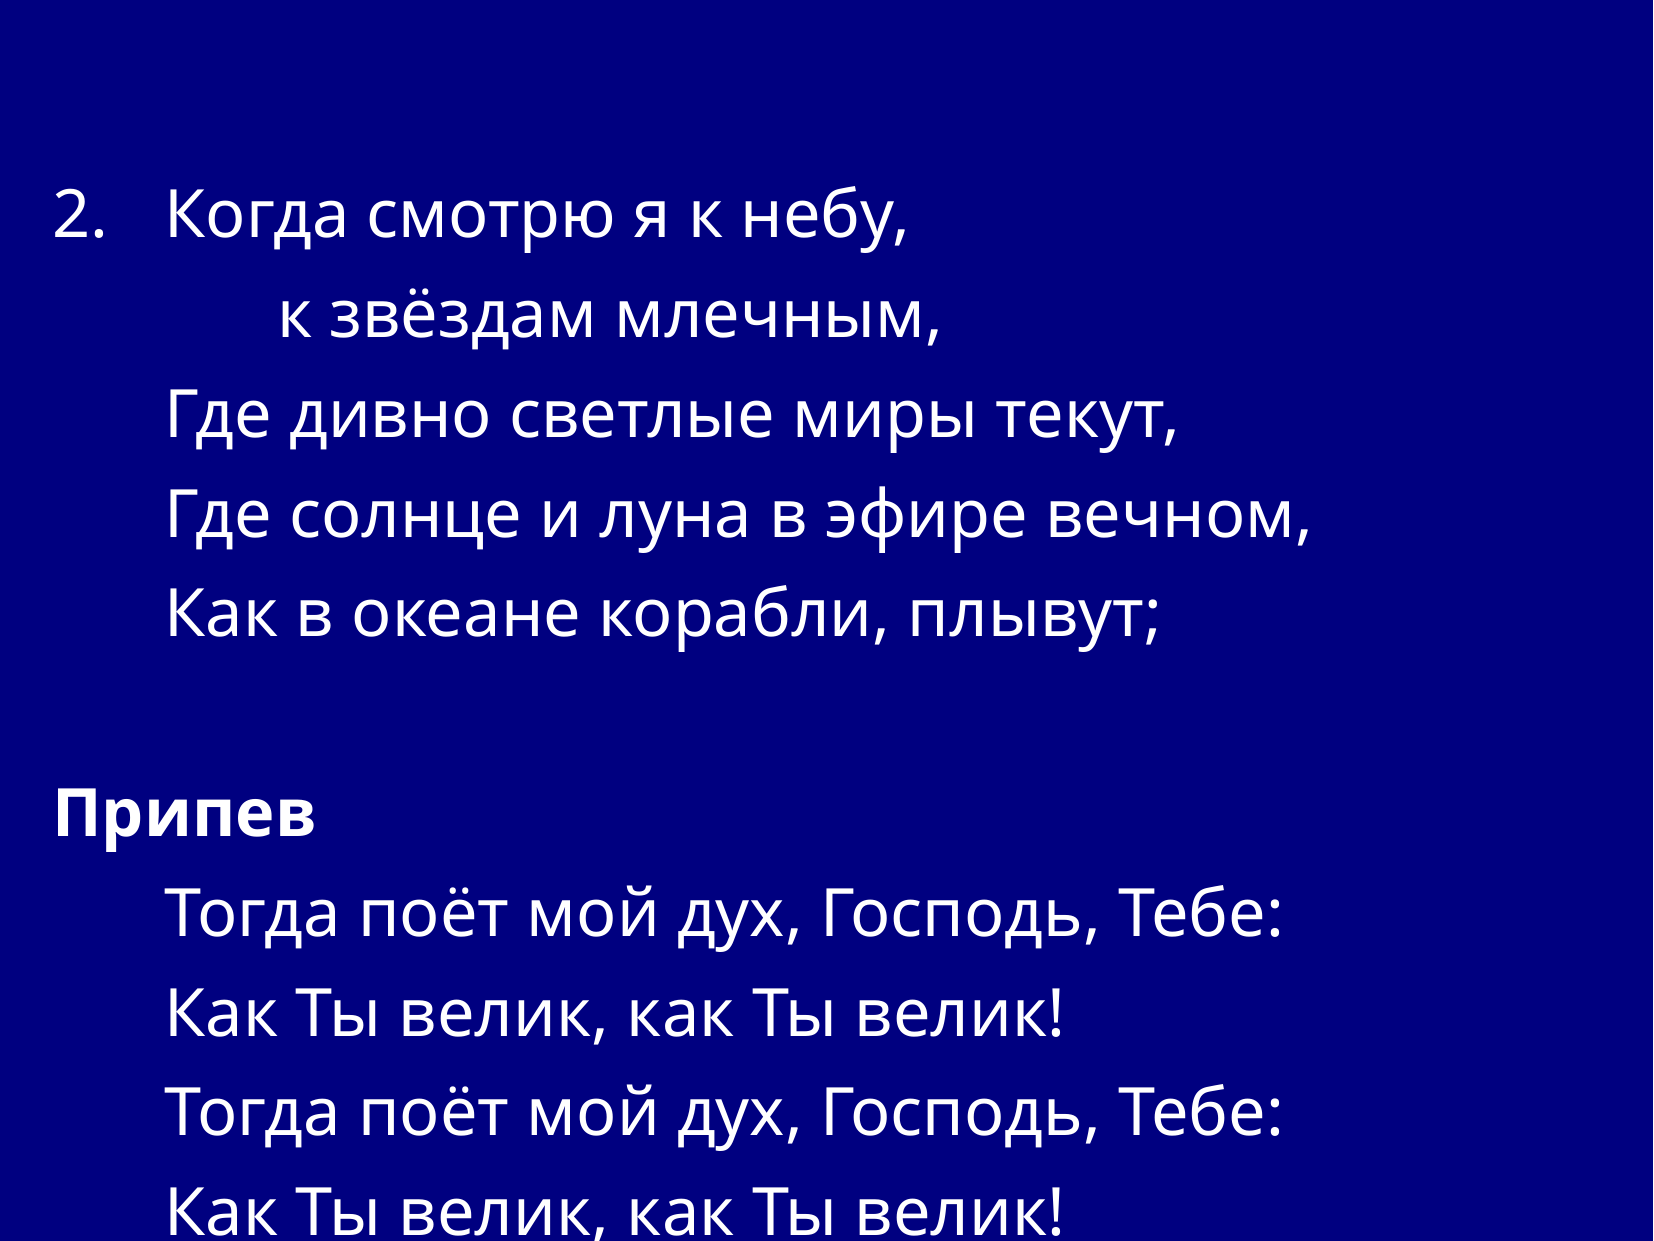

2.	Когда смотрю я к небу,
		к звёздам млечным,
	Где дивно светлые миры текут,
	Где солнце и луна в эфире вечном,
	Как в океане корабли, плывут;
Припев
	Тогда поёт мой дух, Господь, Тебе:
	Как Ты велик, как Ты велик!
	Тогда поёт мой дух, Господь, Тебе:
	Как Ты велик, как Ты велик!